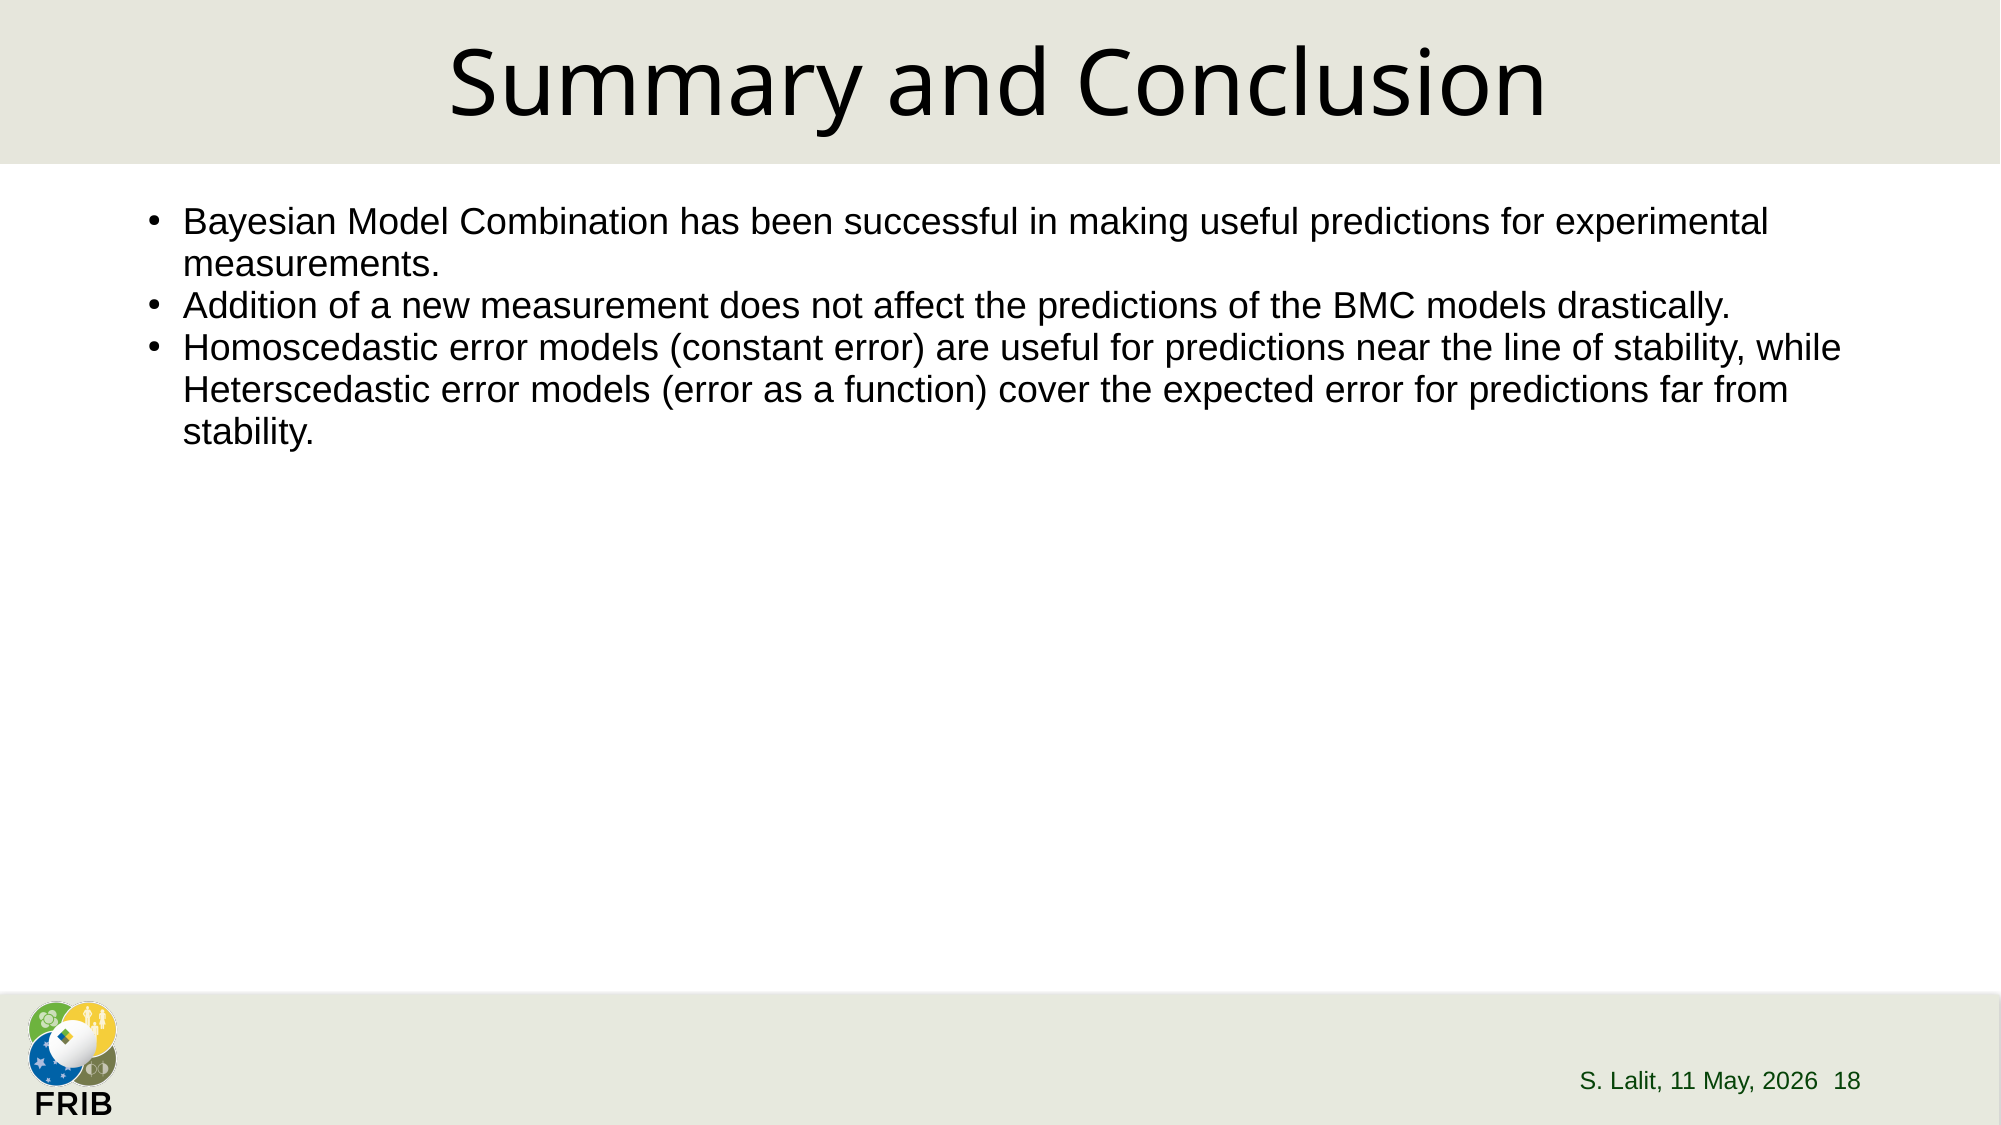

Summary and Conclusion
Bayesian Model Combination has been successful in making useful predictions for experimental measurements.
Addition of a new measurement does not affect the predictions of the BMC models drastically.
Homoscedastic error models (constant error) are useful for predictions near the line of stability, while Heterscedastic error models (error as a function) cover the expected error for predictions far from stability.
S. Lalit, 11 May, 2026
18